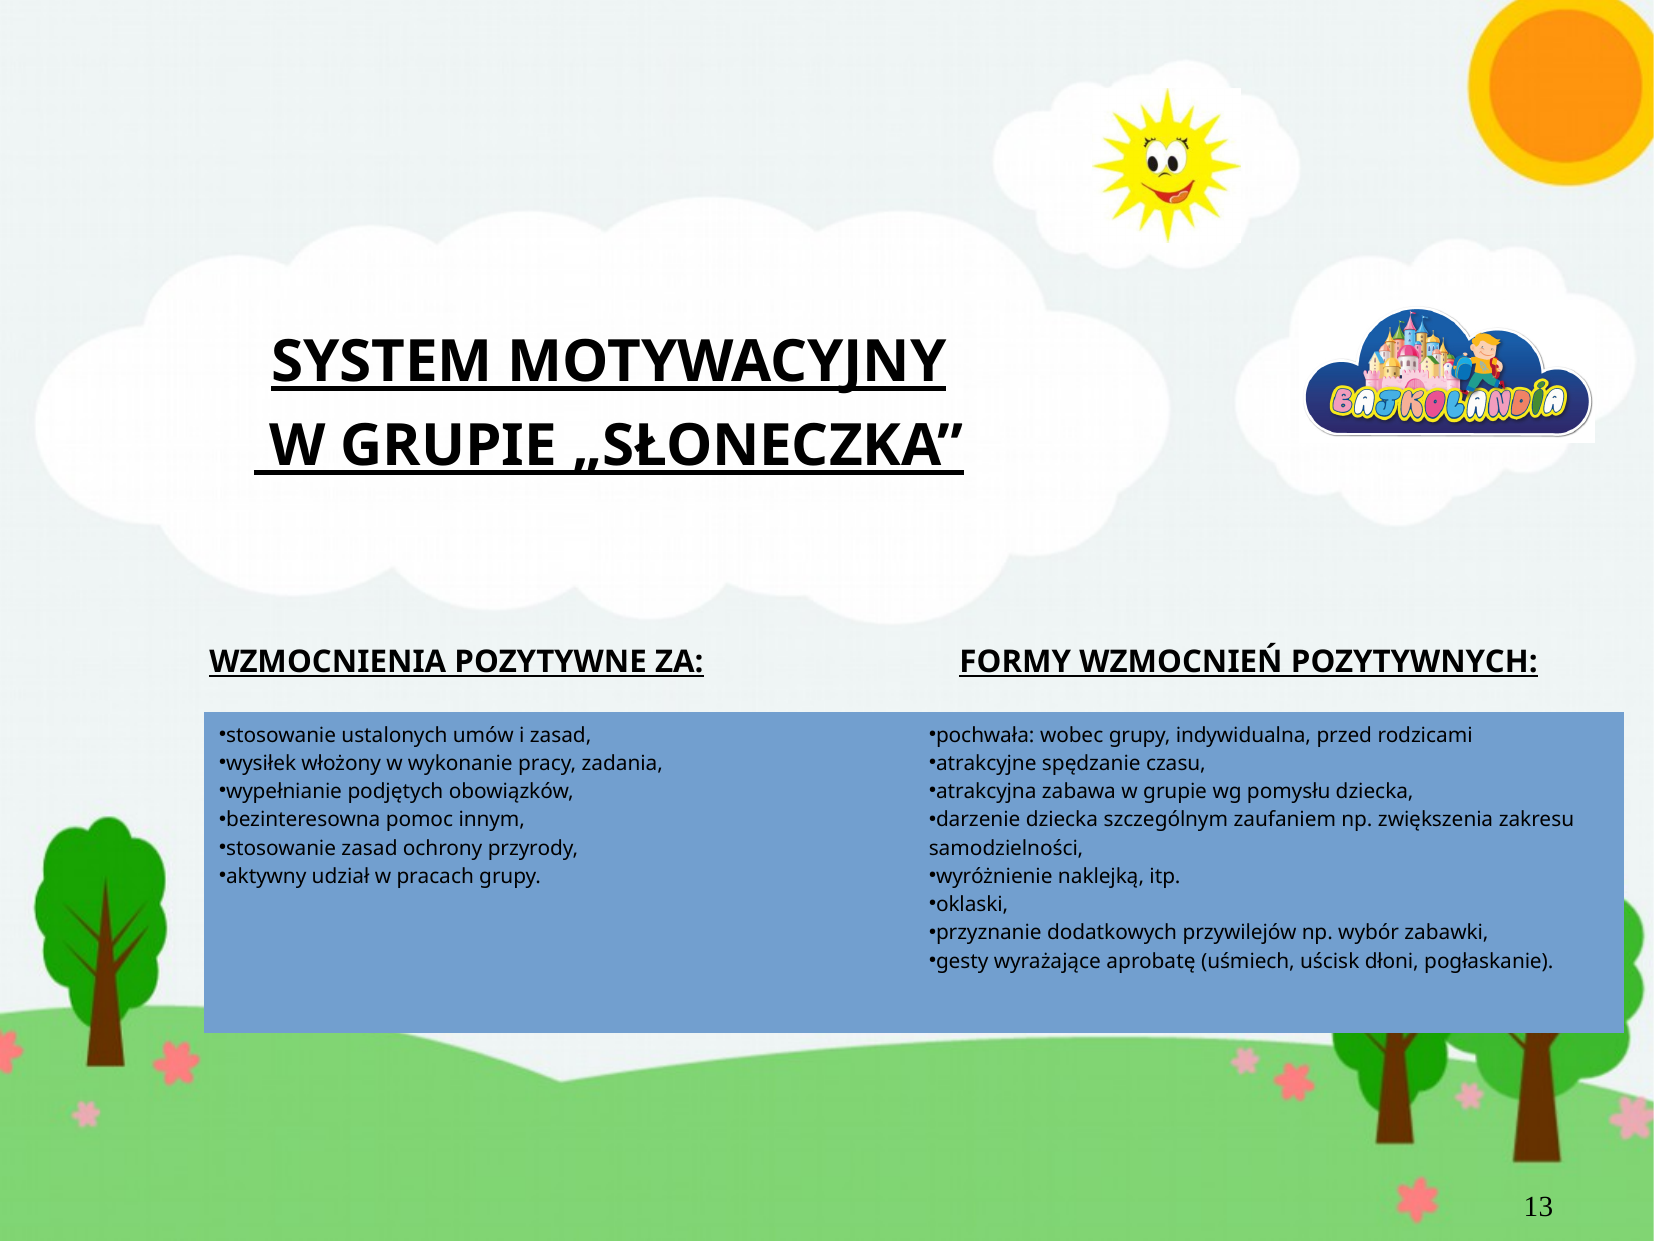

SYSTEM MOTYWACYJNY
 W GRUPIE „SŁONECZKA”
WZMOCNIENIA POZYTYWNE ZA:				FORMY WZMOCNIEŃ POZYTYWNYCH:
| stosowanie ustalonych umów i zasad, wysiłek włożony w wykonanie pracy, zadania, wypełnianie podjętych obowiązków, bezinteresowna pomoc innym, stosowanie zasad ochrony przyrody, aktywny udział w pracach grupy. | pochwała: wobec grupy, indywidualna, przed rodzicami atrakcyjne spędzanie czasu, atrakcyjna zabawa w grupie wg pomysłu dziecka, darzenie dziecka szczególnym zaufaniem np. zwiększenia zakresu samodzielności, wyróżnienie naklejką, itp. oklaski, przyznanie dodatkowych przywilejów np. wybór zabawki, gesty wyrażające aprobatę (uśmiech, uścisk dłoni, pogłaskanie). |
| --- | --- |